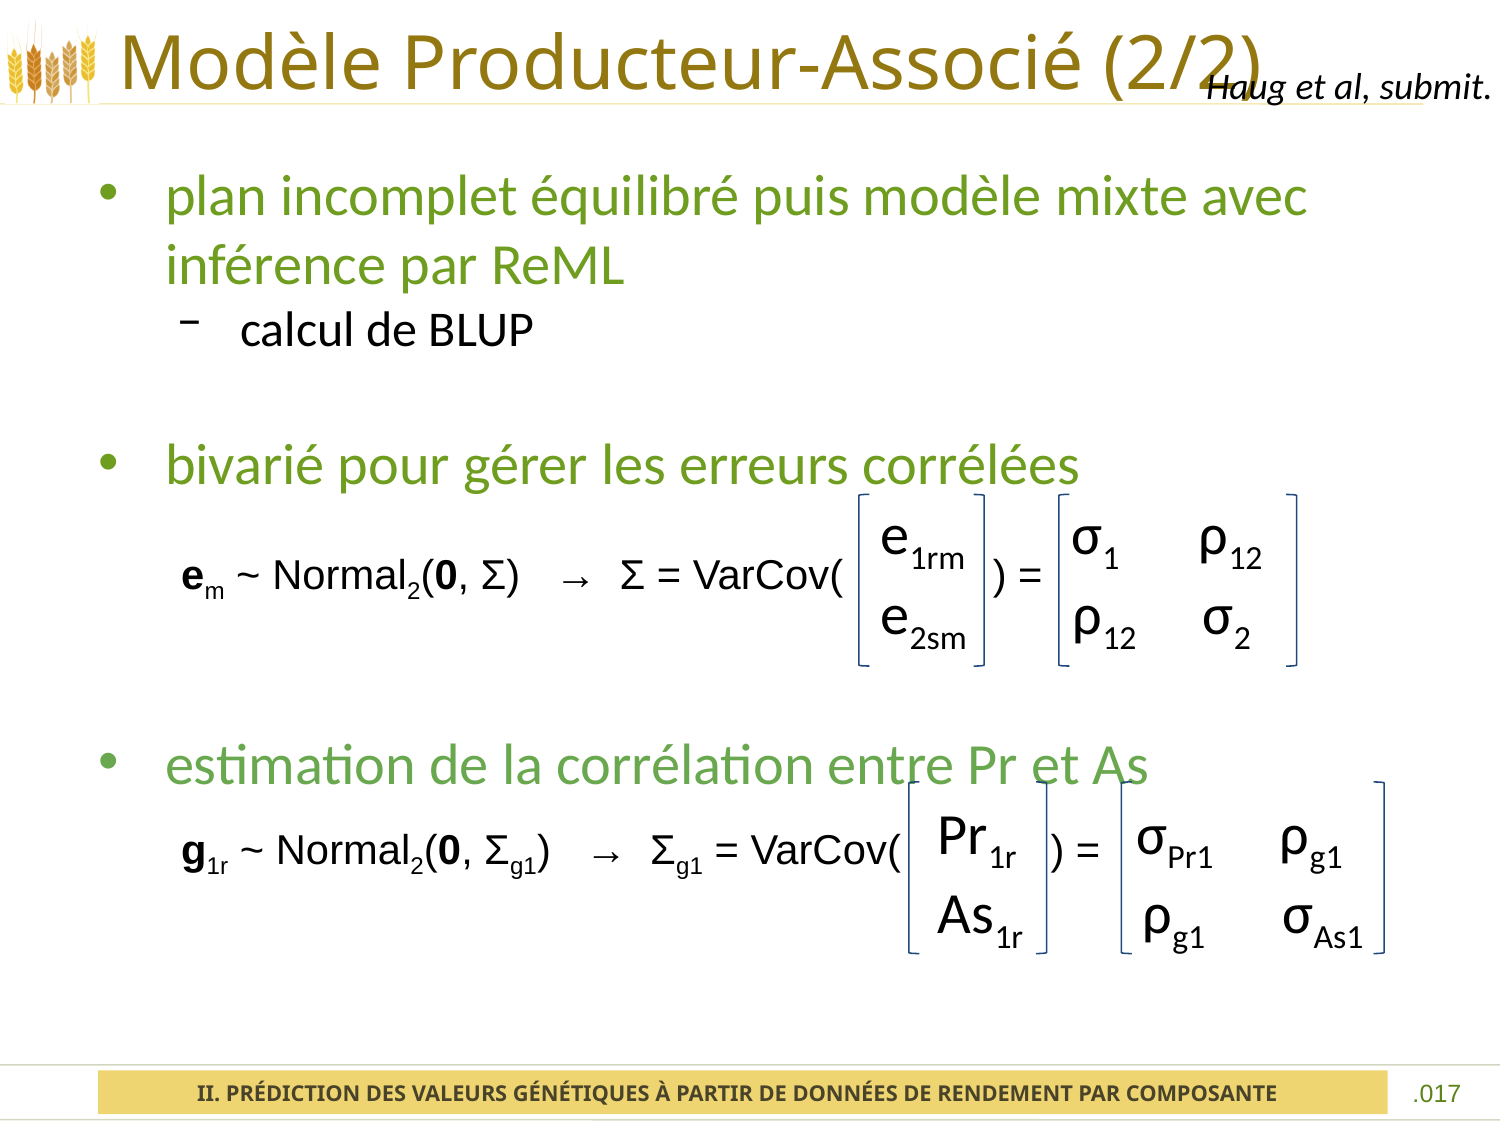

# Modèle Producteur-Associé (2/2)
Haug et al, submit.
plan incomplet équilibré puis modèle mixte avec inférence par ReML
calcul de BLUP
bivarié pour gérer les erreurs corrélées
	 e1rm σ1 ρ12
	 e2sm ρ12 σ2
estimation de la corrélation entre Pr et As
 Pr1r σPr1 ρg1
 As1r ρg1 σAs1
em ~ Normal2(0, Σ) → Σ = VarCov( ) =
g1r ~ Normal2(0, Σg1) → Σg1 = VarCov( ) =
II. PRÉDICTION DES VALEURS GÉNÉTIQUES À PARTIR DE DONNÉES DE RENDEMENT PAR COMPOSANTE